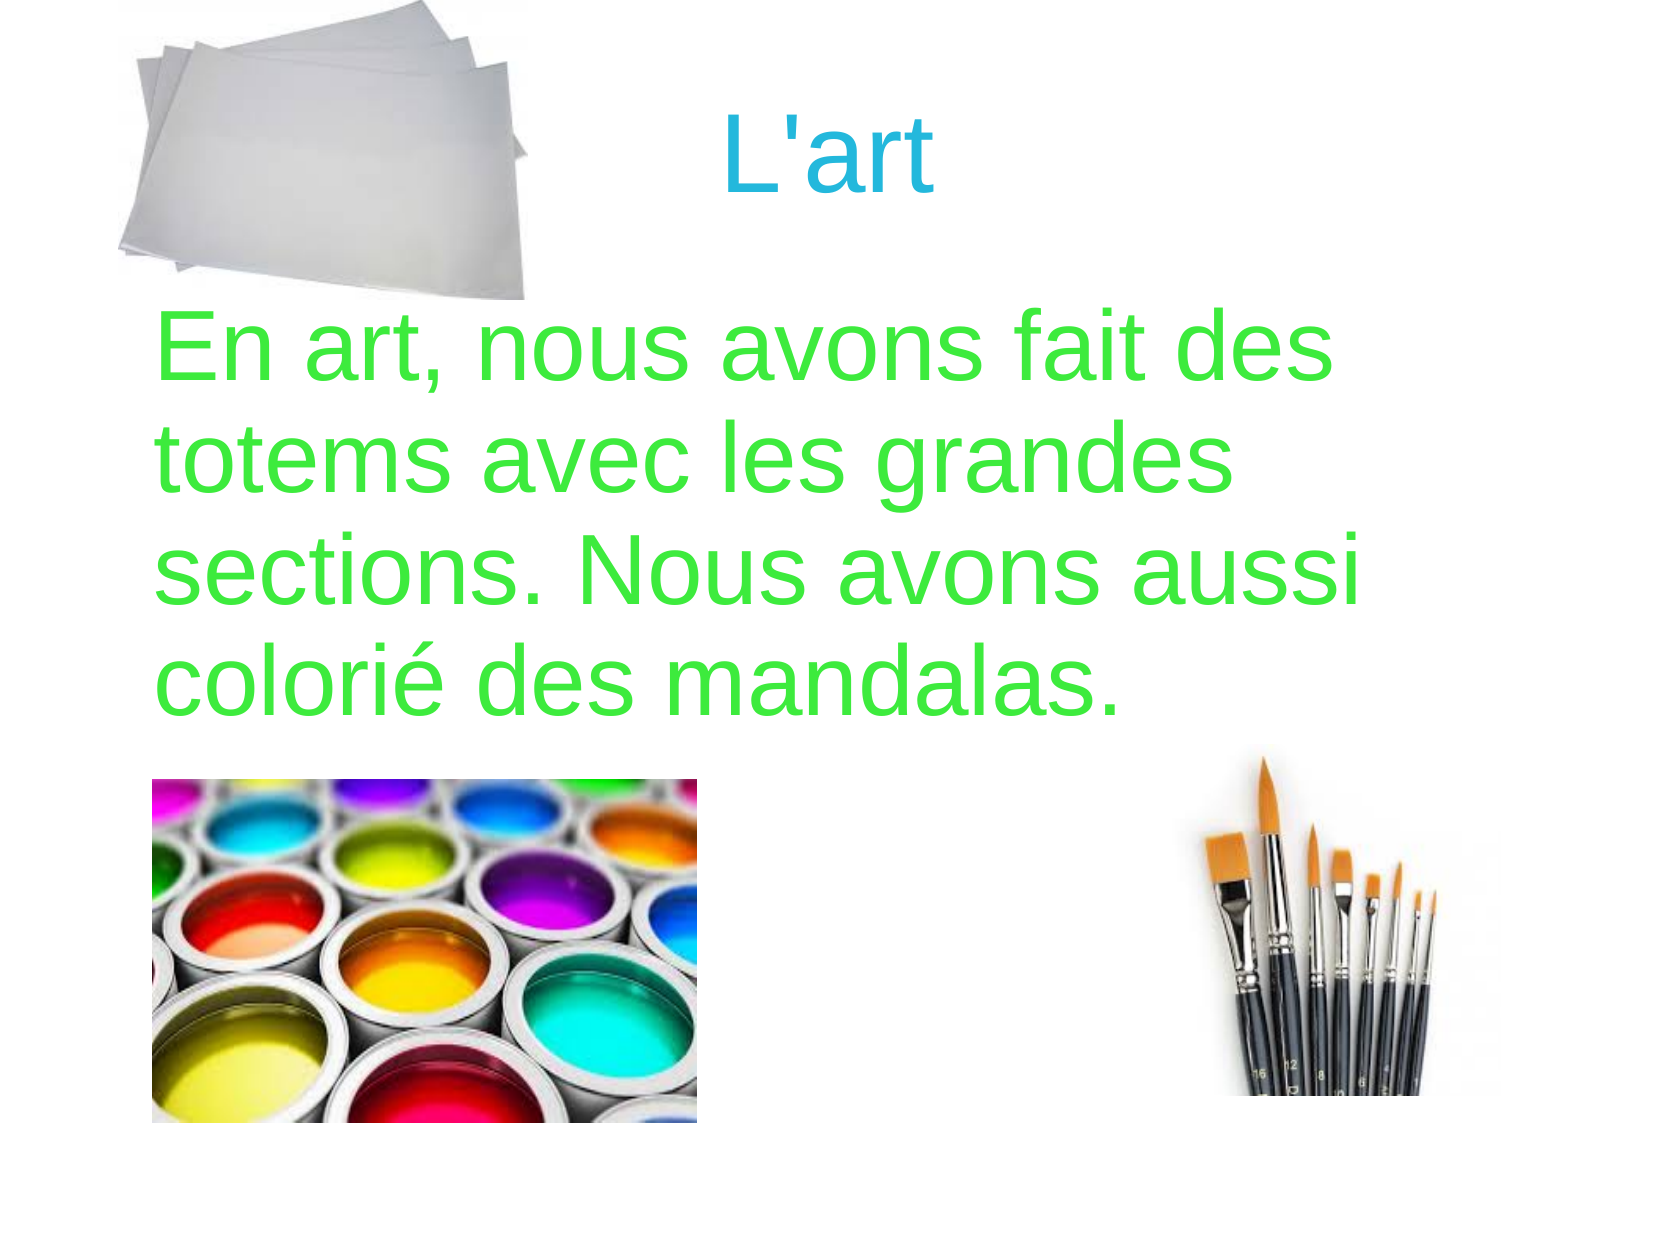

# L'art
En art, nous avons fait des totems avec les grandes sections. Nous avons aussi colorié des mandalas.